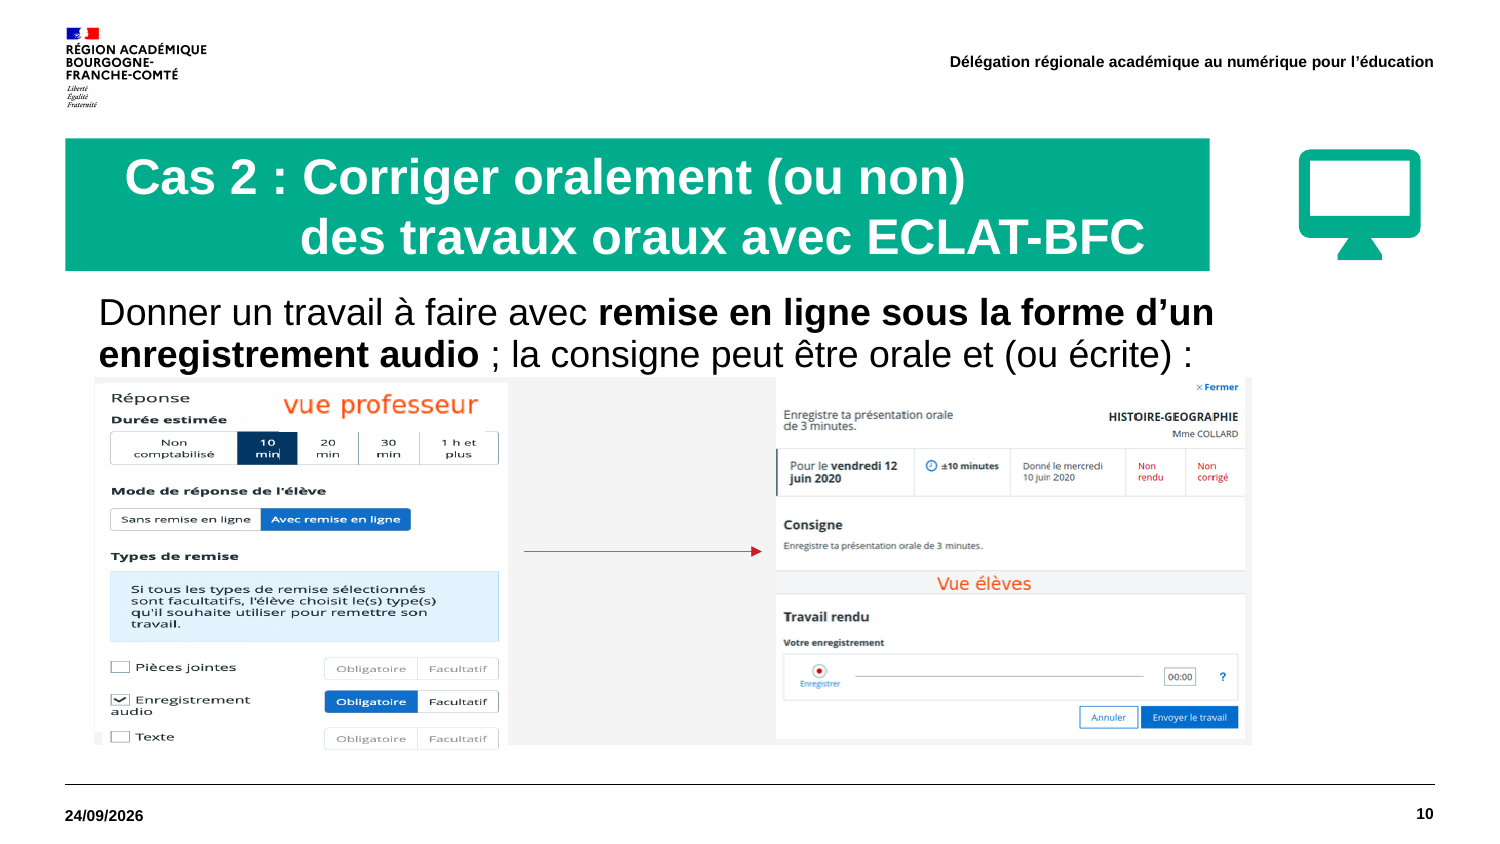

Délégation régionale académique au numérique pour l’éducation
Cas 2 : Corriger oralement (ou non)
		 des travaux oraux avec ECLAT-BFC
		 avec des annotations orales
Donner un travail à faire avec remise en ligne sous la forme d’un enregistrement audio ; la consigne peut être orale et (ou écrite) :